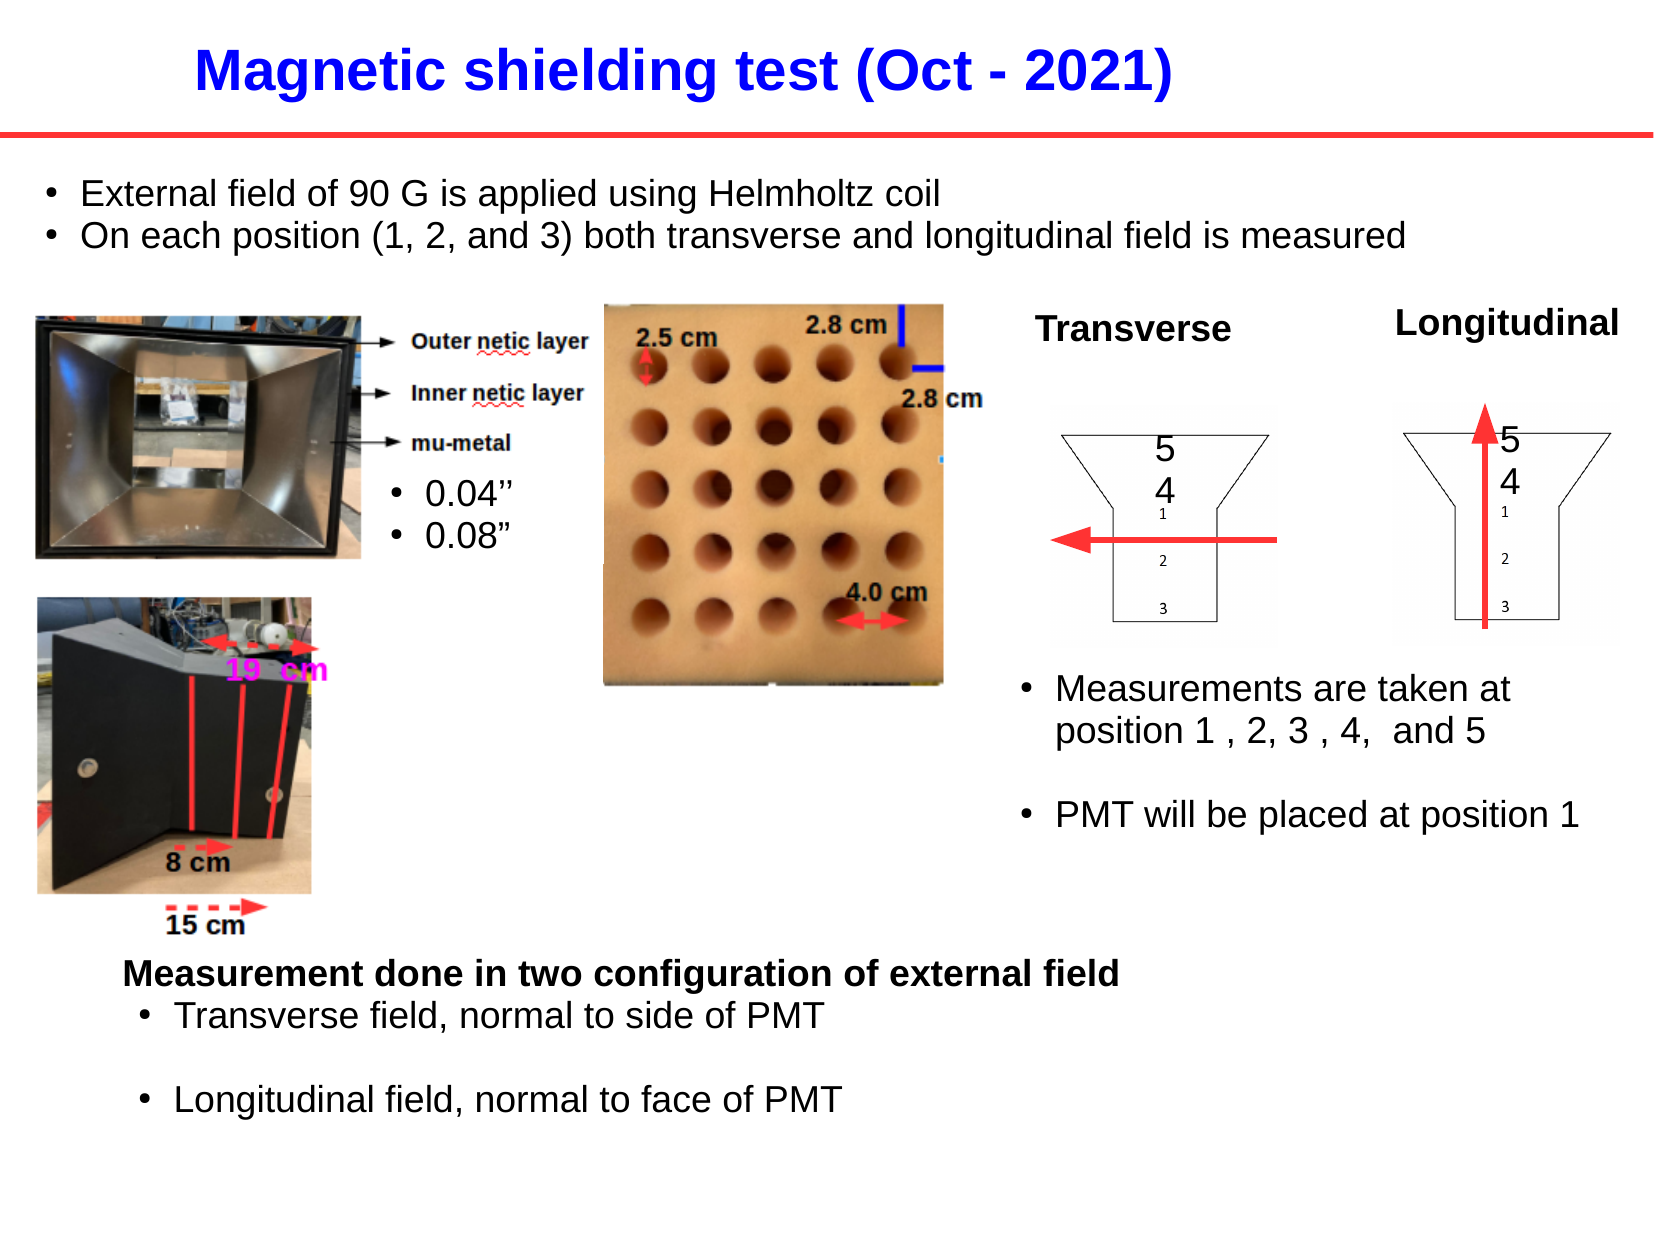

Magnetic shielding test (Oct - 2021)
External field of 90 G is applied using Helmholtz coil
On each position (1, 2, and 3) both transverse and longitudinal field is measured
Longitudinal
Transverse
5
4
5
4
0.04’’
0.08”
Measurements are taken at position 1 , 2, 3 , 4, and 5
PMT will be placed at position 1
Measurement done in two configuration of external field
Transverse field, normal to side of PMT
Longitudinal field, normal to face of PMT